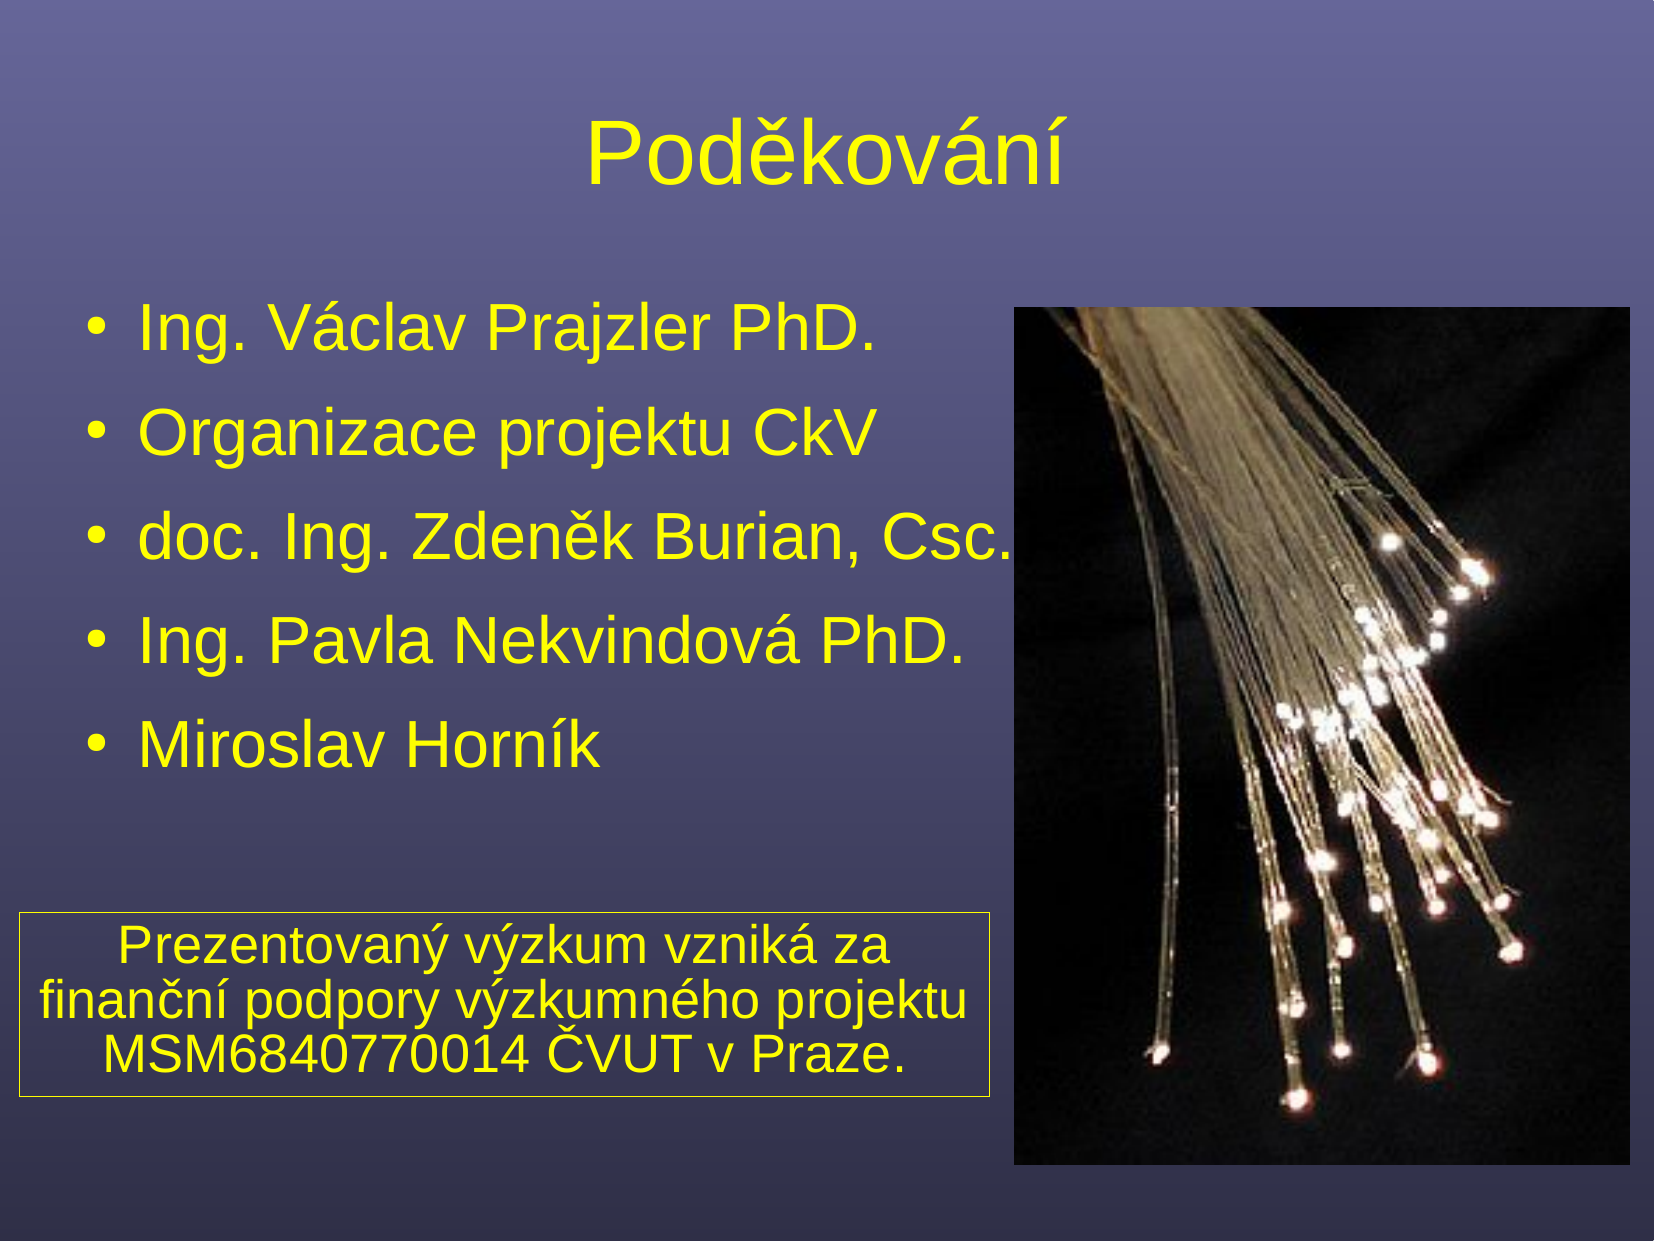

# Poděkování
Ing. Václav Prajzler PhD.
Organizace projektu CkV
doc. Ing. Zdeněk Burian, Csc.
Ing. Pavla Nekvindová PhD.
Miroslav Horník
Prezentovaný výzkum vzniká za finanční podpory výzkumného projektu MSM6840770014 ČVUT v Praze.